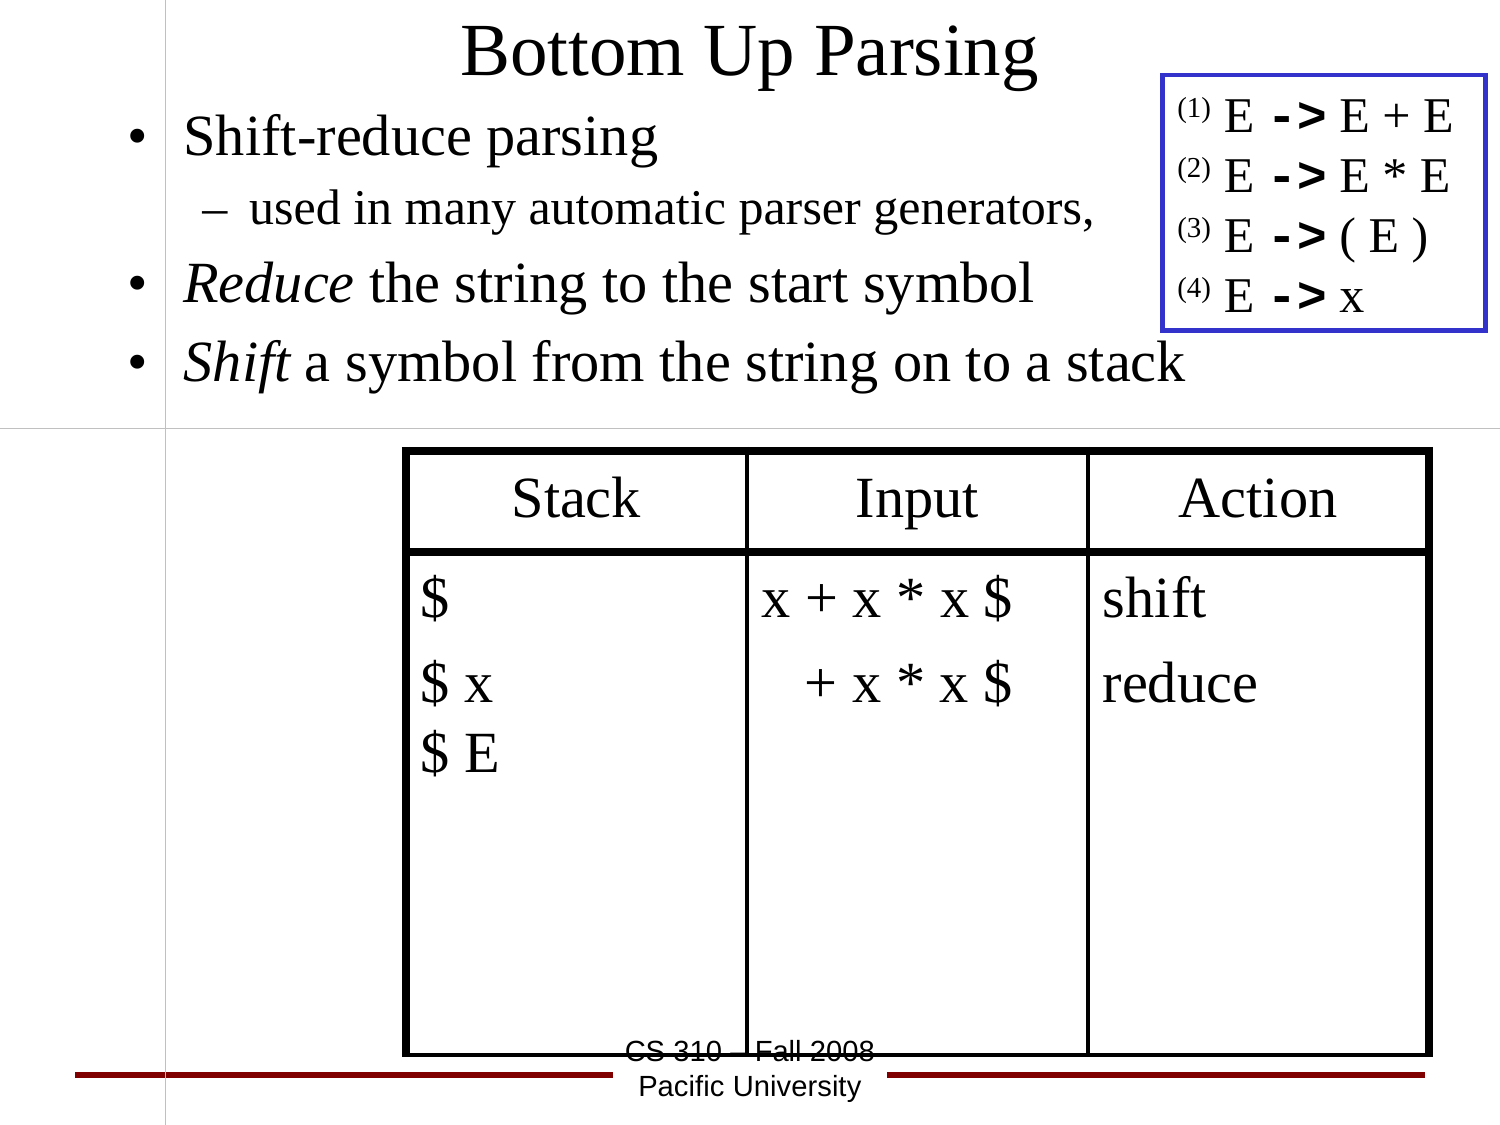

# Bottom Up Parsing
(1) E -> E + E
(2) E -> E * E
(3) E -> ( E )
(4) E -> x
Shift-reduce parsing
used in many automatic parser generators,
Reduce the string to the start symbol
Shift a symbol from the string on to a stack
| Stack | Input | Action |
| --- | --- | --- |
| $ $ x $ E | x + x \* x $ + x \* x $ | shift reduce |